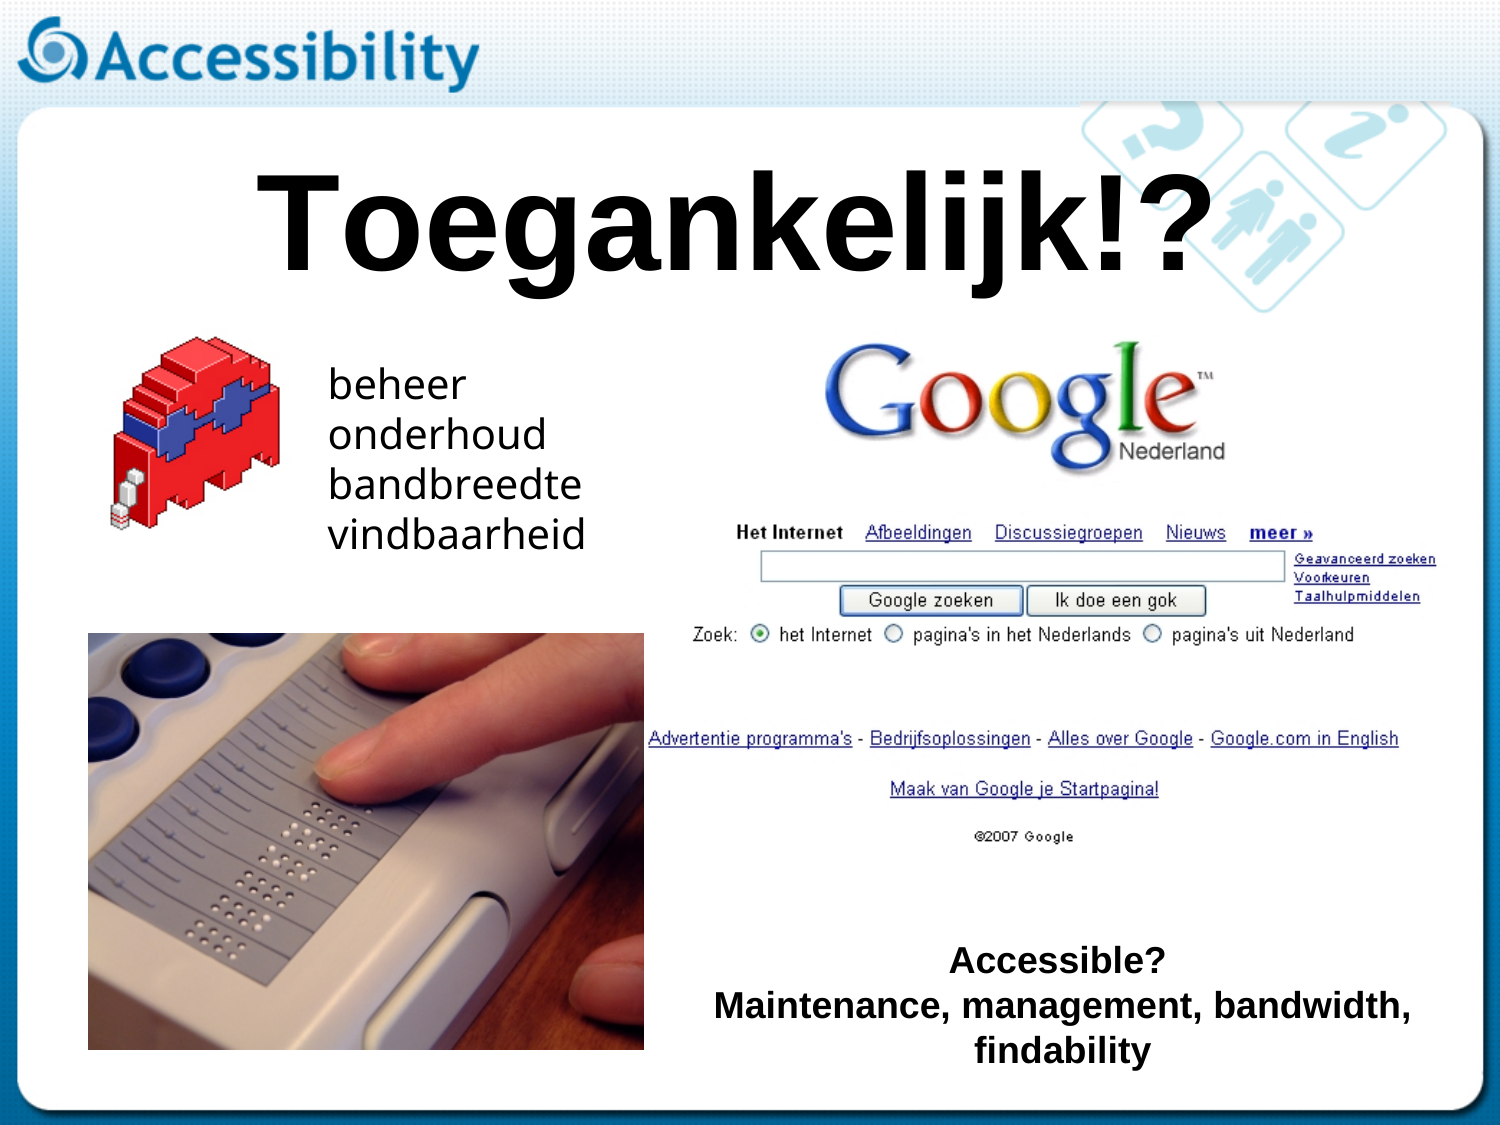

Toegankelijk!?
beheer
onderhoud
bandbreedte
vindbaarheid
Accessible?
Maintenance, management, bandwidth, findability